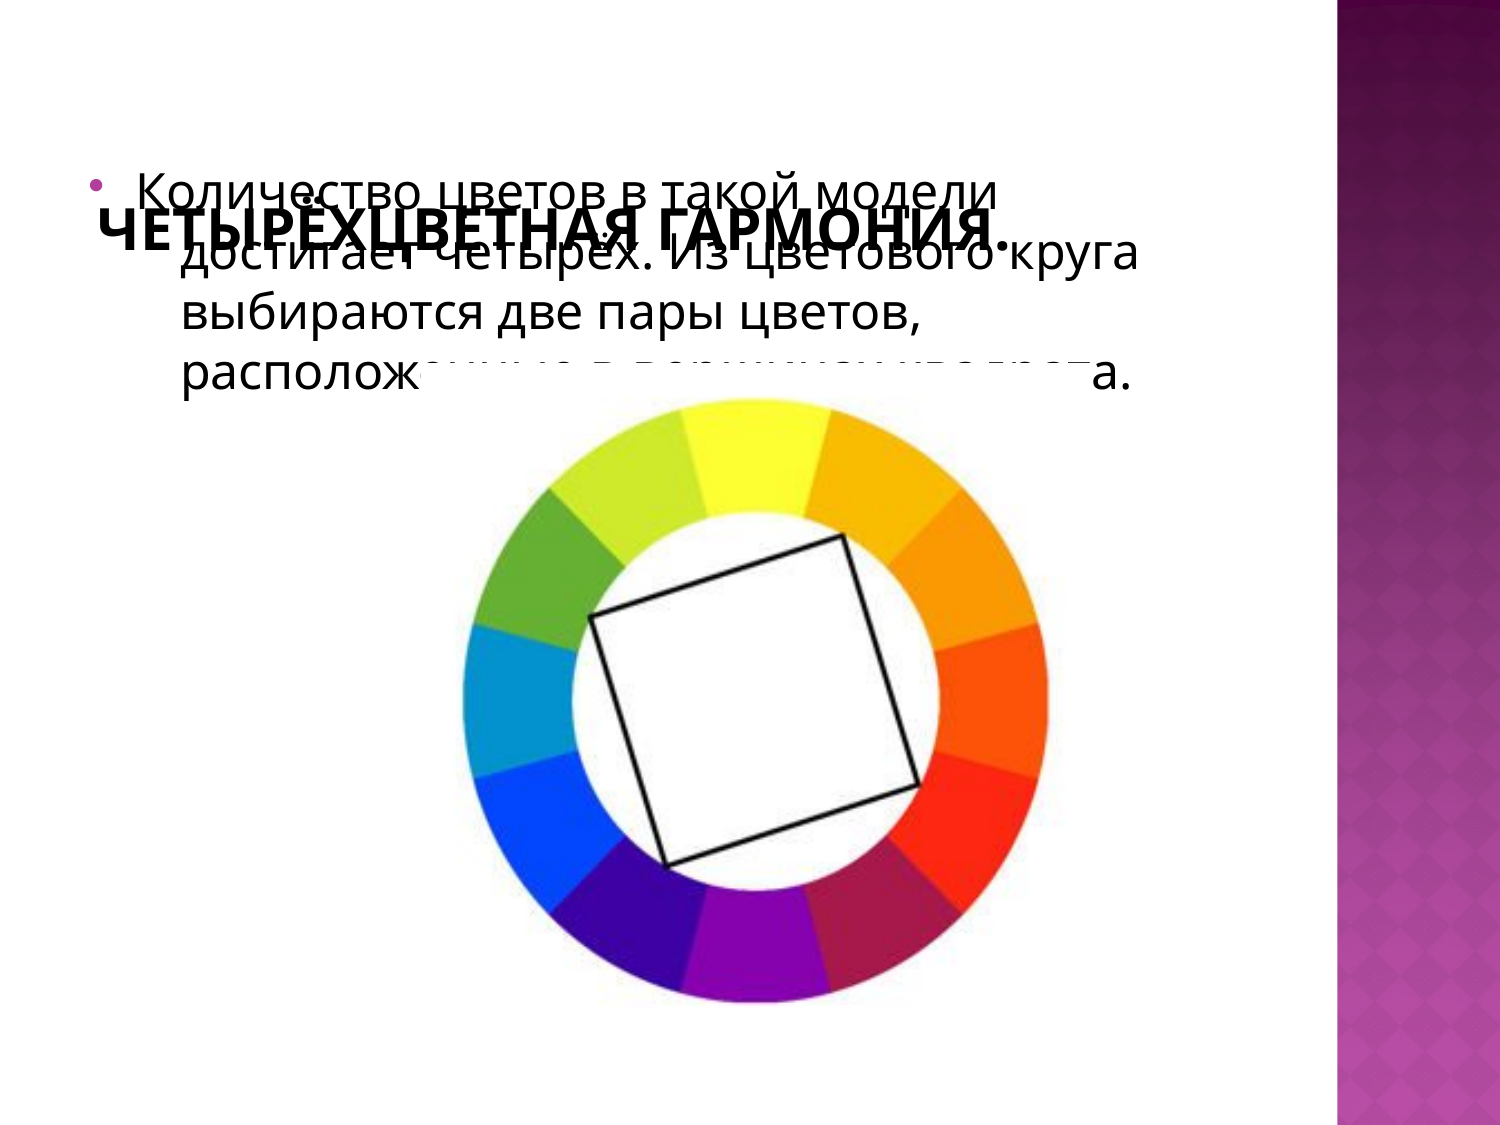

# четырёхцветная гармония.
Количество цветов в такой модели достигает четырёх. Из цветового круга выбираются две пары цветов, расположенные в вершинах квадрата.